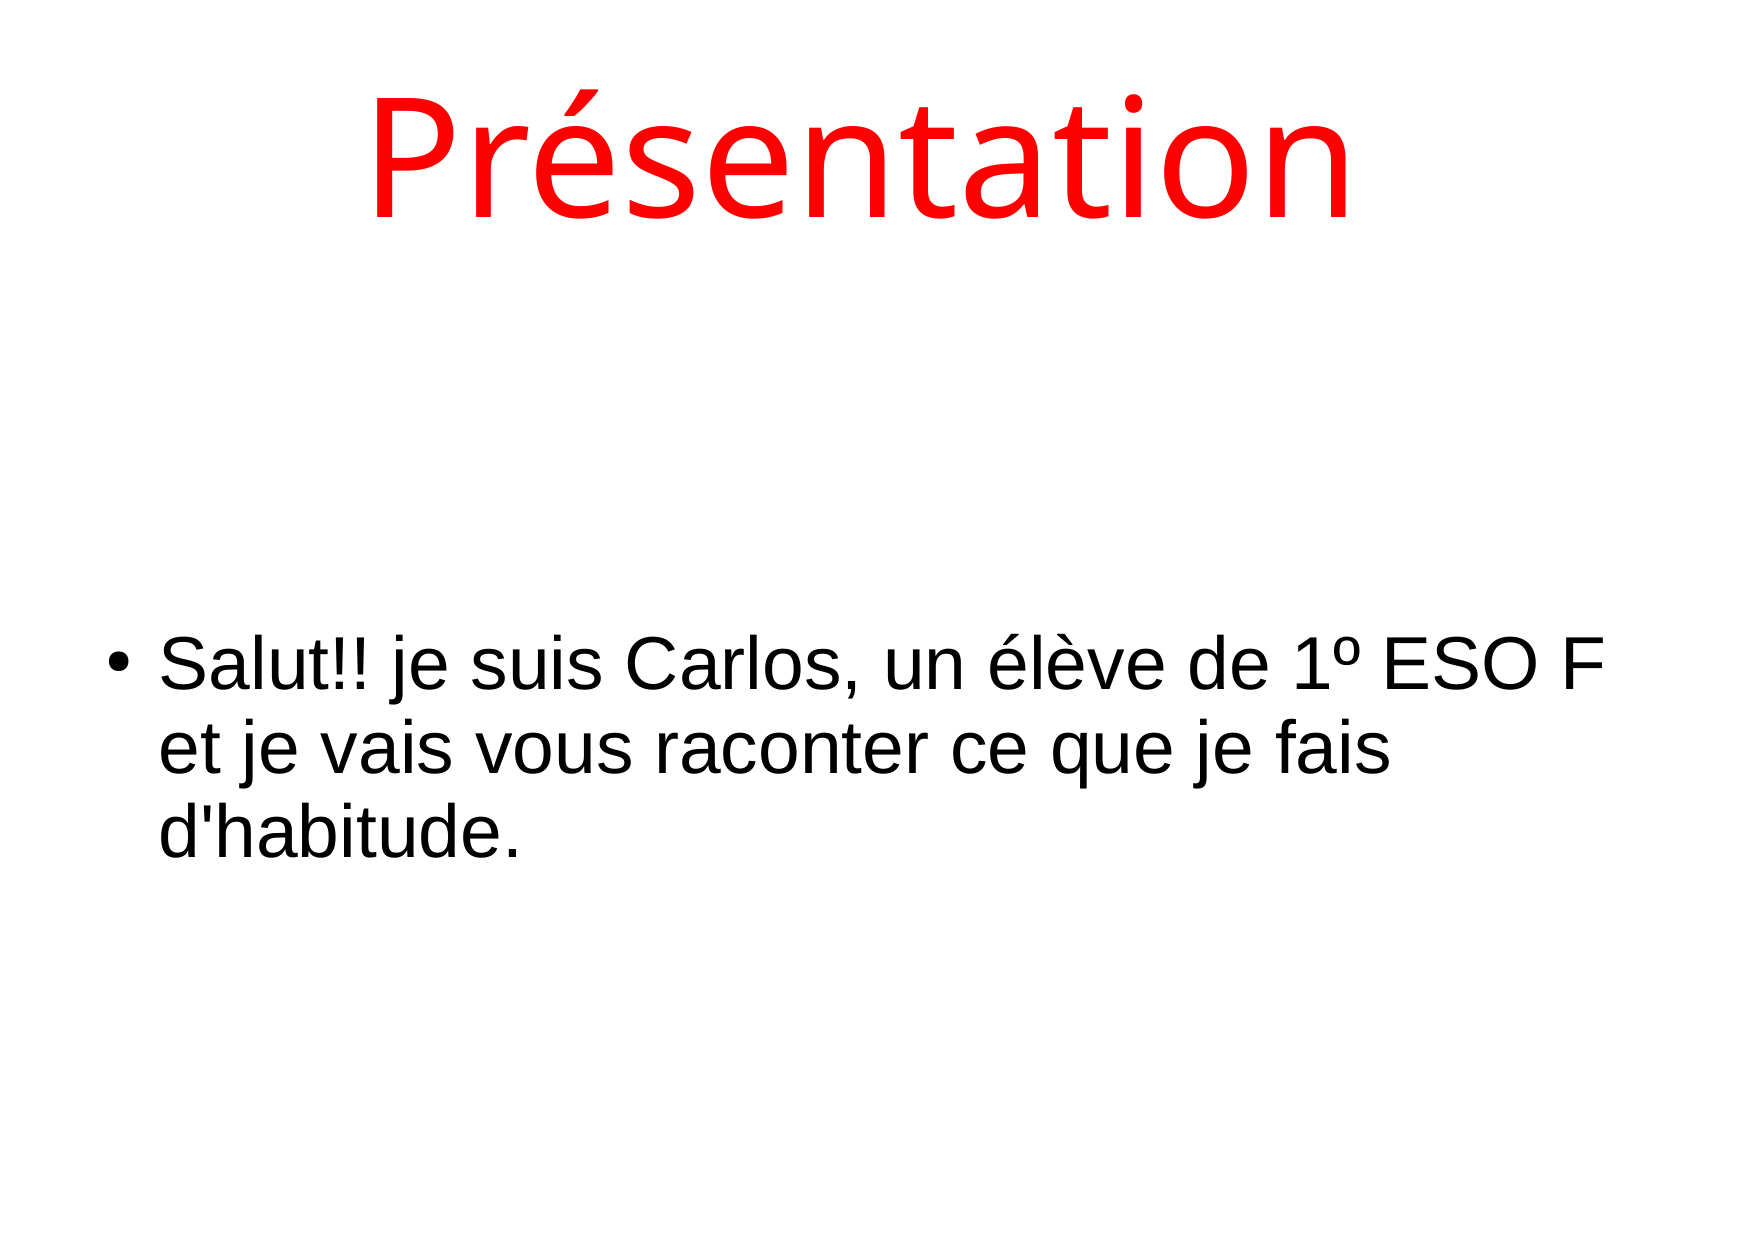

# Présentation
Salut!! je suis Carlos, un élève de 1º ESO F et je vais vous raconter ce que je fais d'habitude.